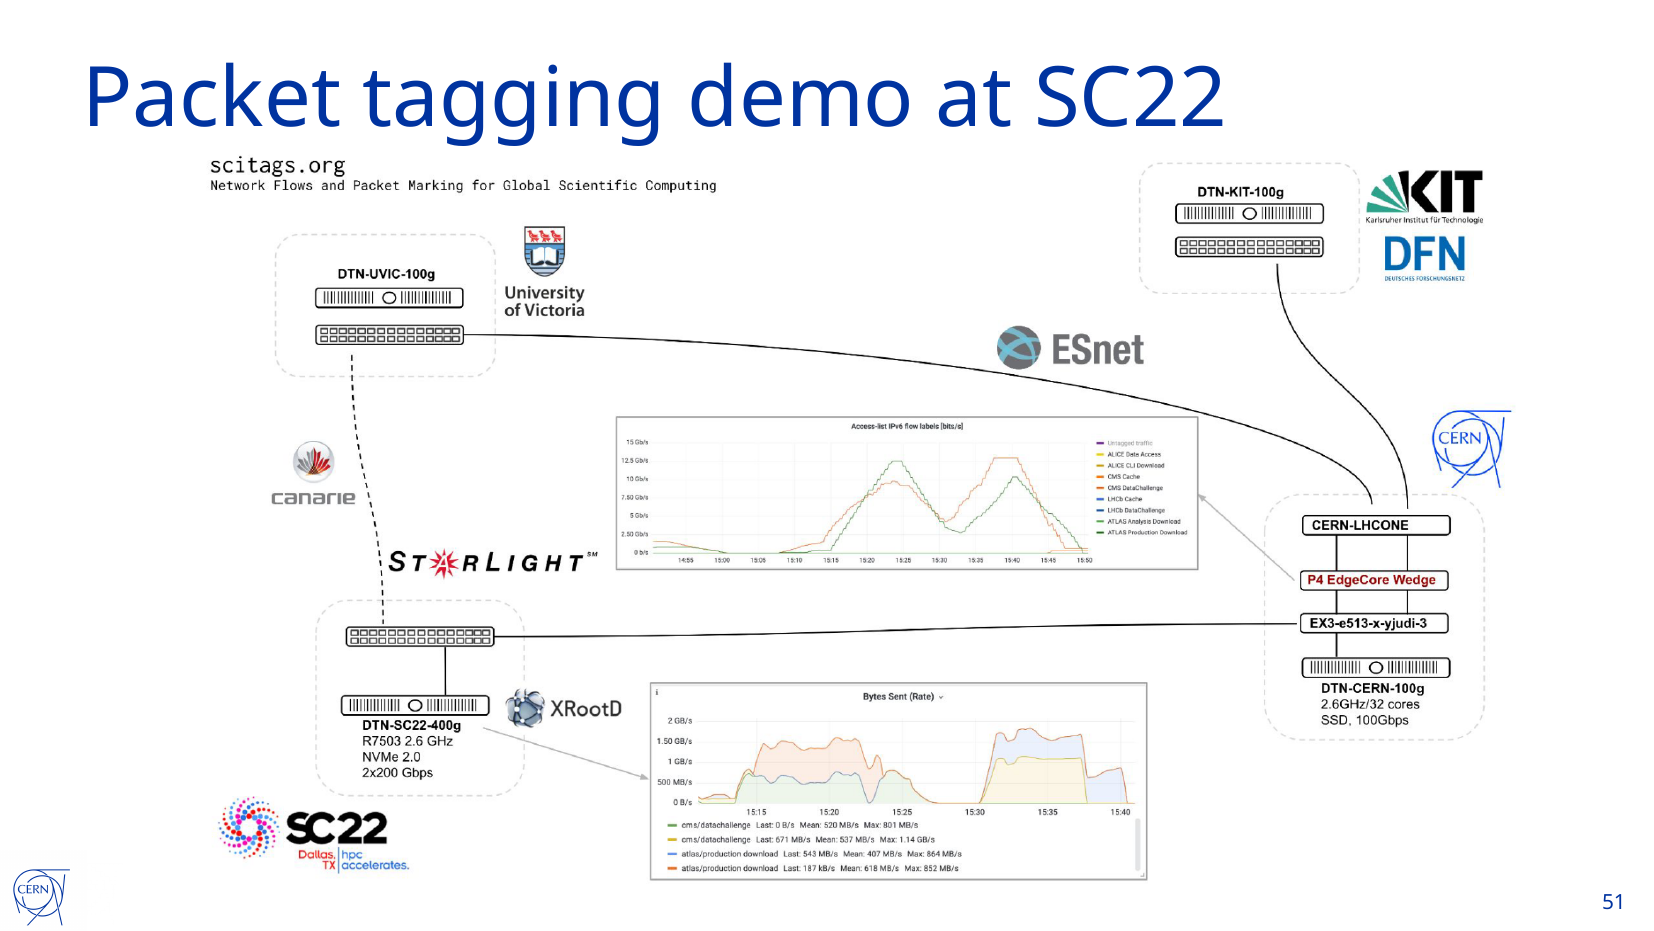

# Packet tagging demo at SC22
51